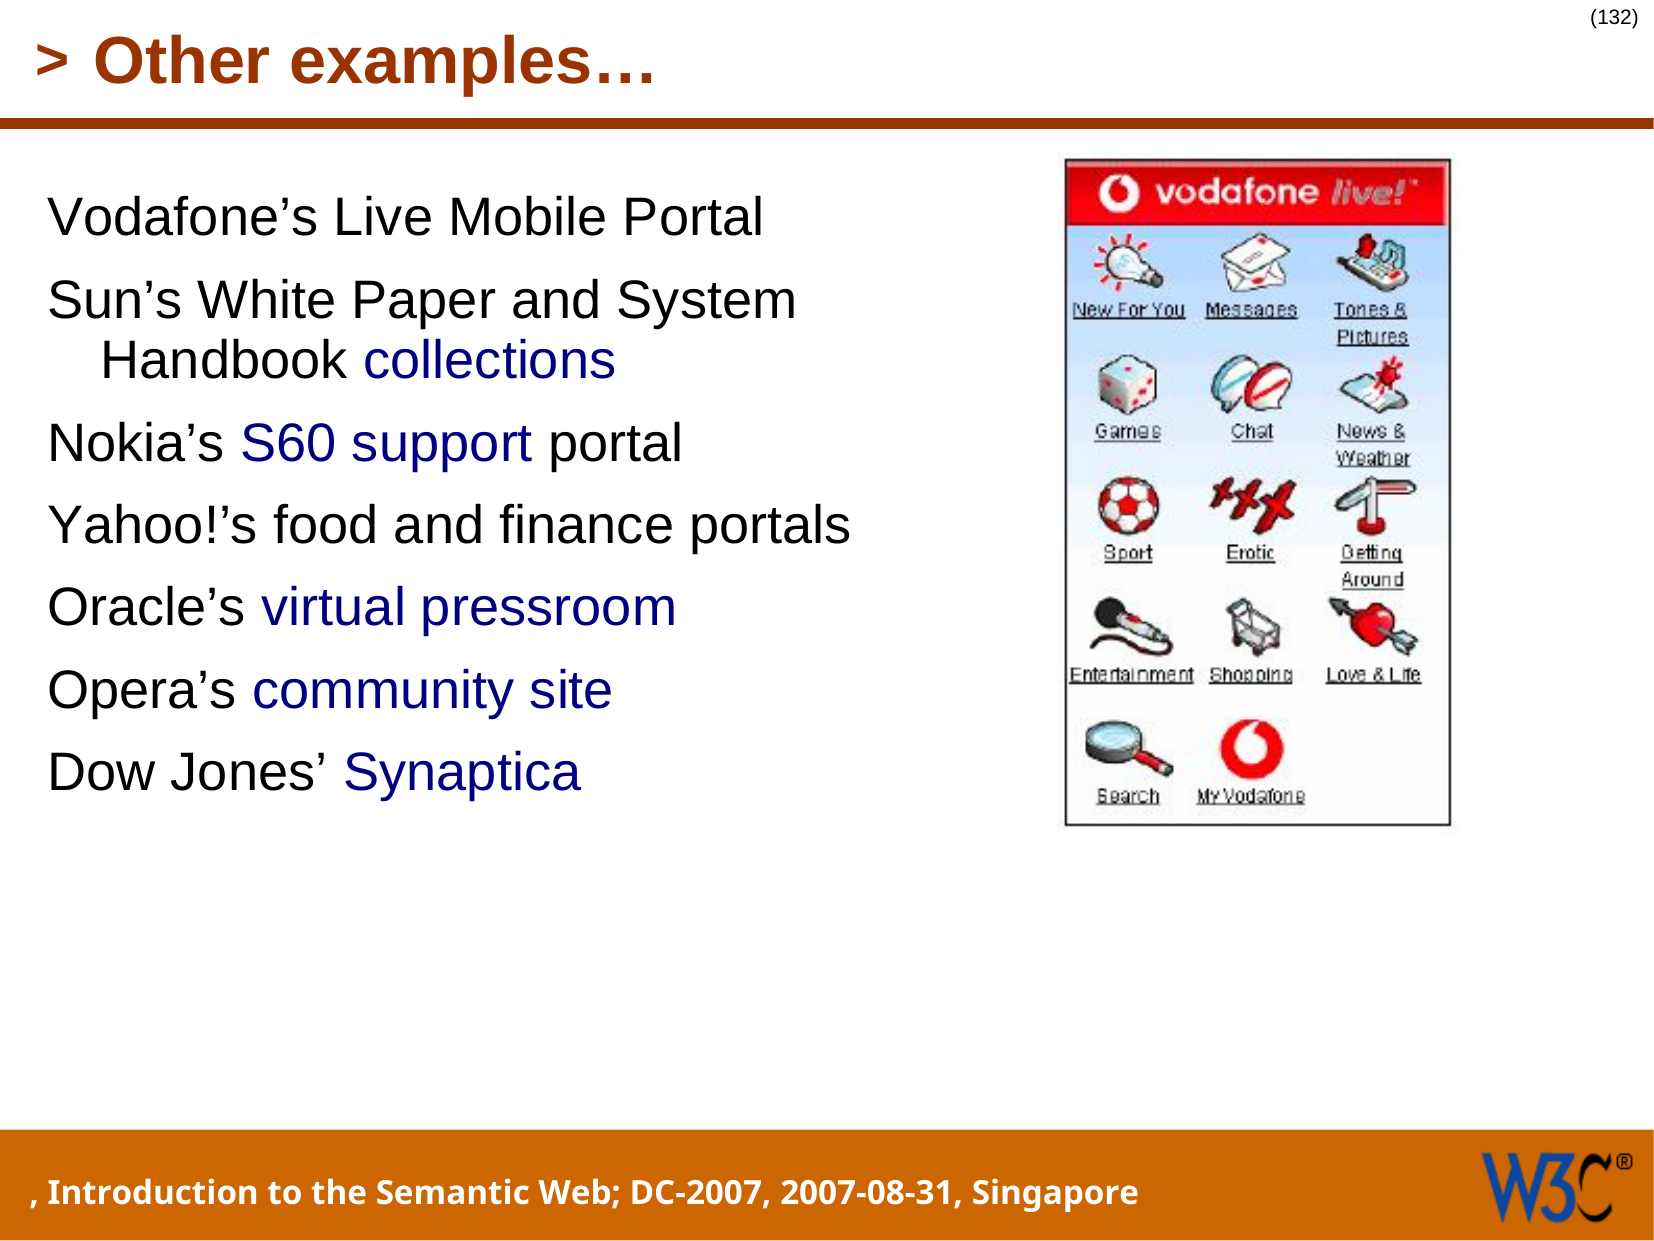

# Other examples…
Vodafone’s Live Mobile Portal
Sun’s White Paper and System Handbook collections
Nokia’s S60 support portal
Yahoo!’s food and finance portals
Oracle’s virtual pressroom
Opera’s community site
Dow Jones’ Synaptica